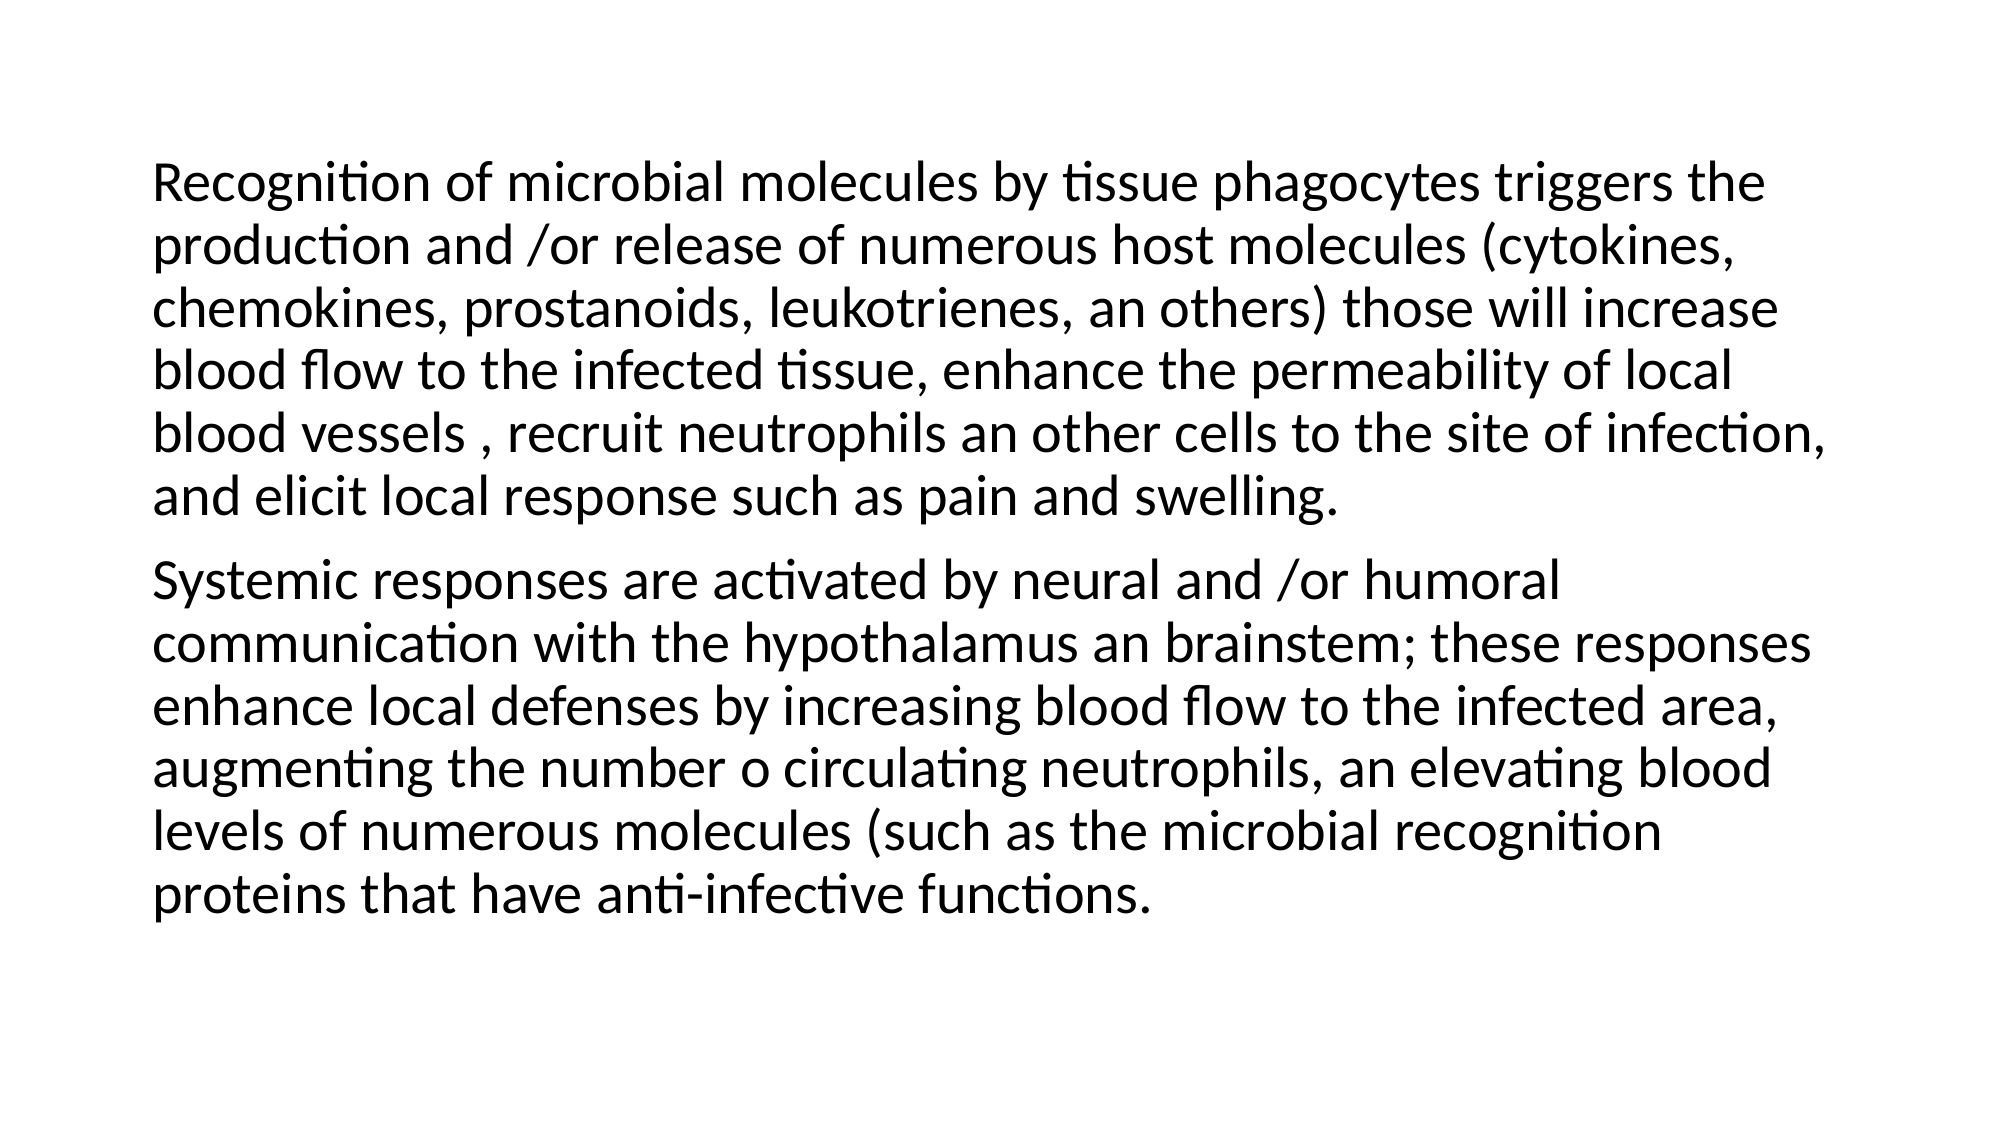

# Recognition of microbial molecules by tissue phagocytes triggers the production and /or release of numerous host molecules (cytokines, chemokines, prostanoids, leukotrienes, an others) those will increase blood flow to the infected tissue, enhance the permeability of local blood vessels , recruit neutrophils an other cells to the site of infection, and elicit local response such as pain and swelling.
Systemic responses are activated by neural and /or humoral communication with the hypothalamus an brainstem; these responses enhance local defenses by increasing blood flow to the infected area, augmenting the number o circulating neutrophils, an elevating blood levels of numerous molecules (such as the microbial recognition proteins that have anti-infective functions.